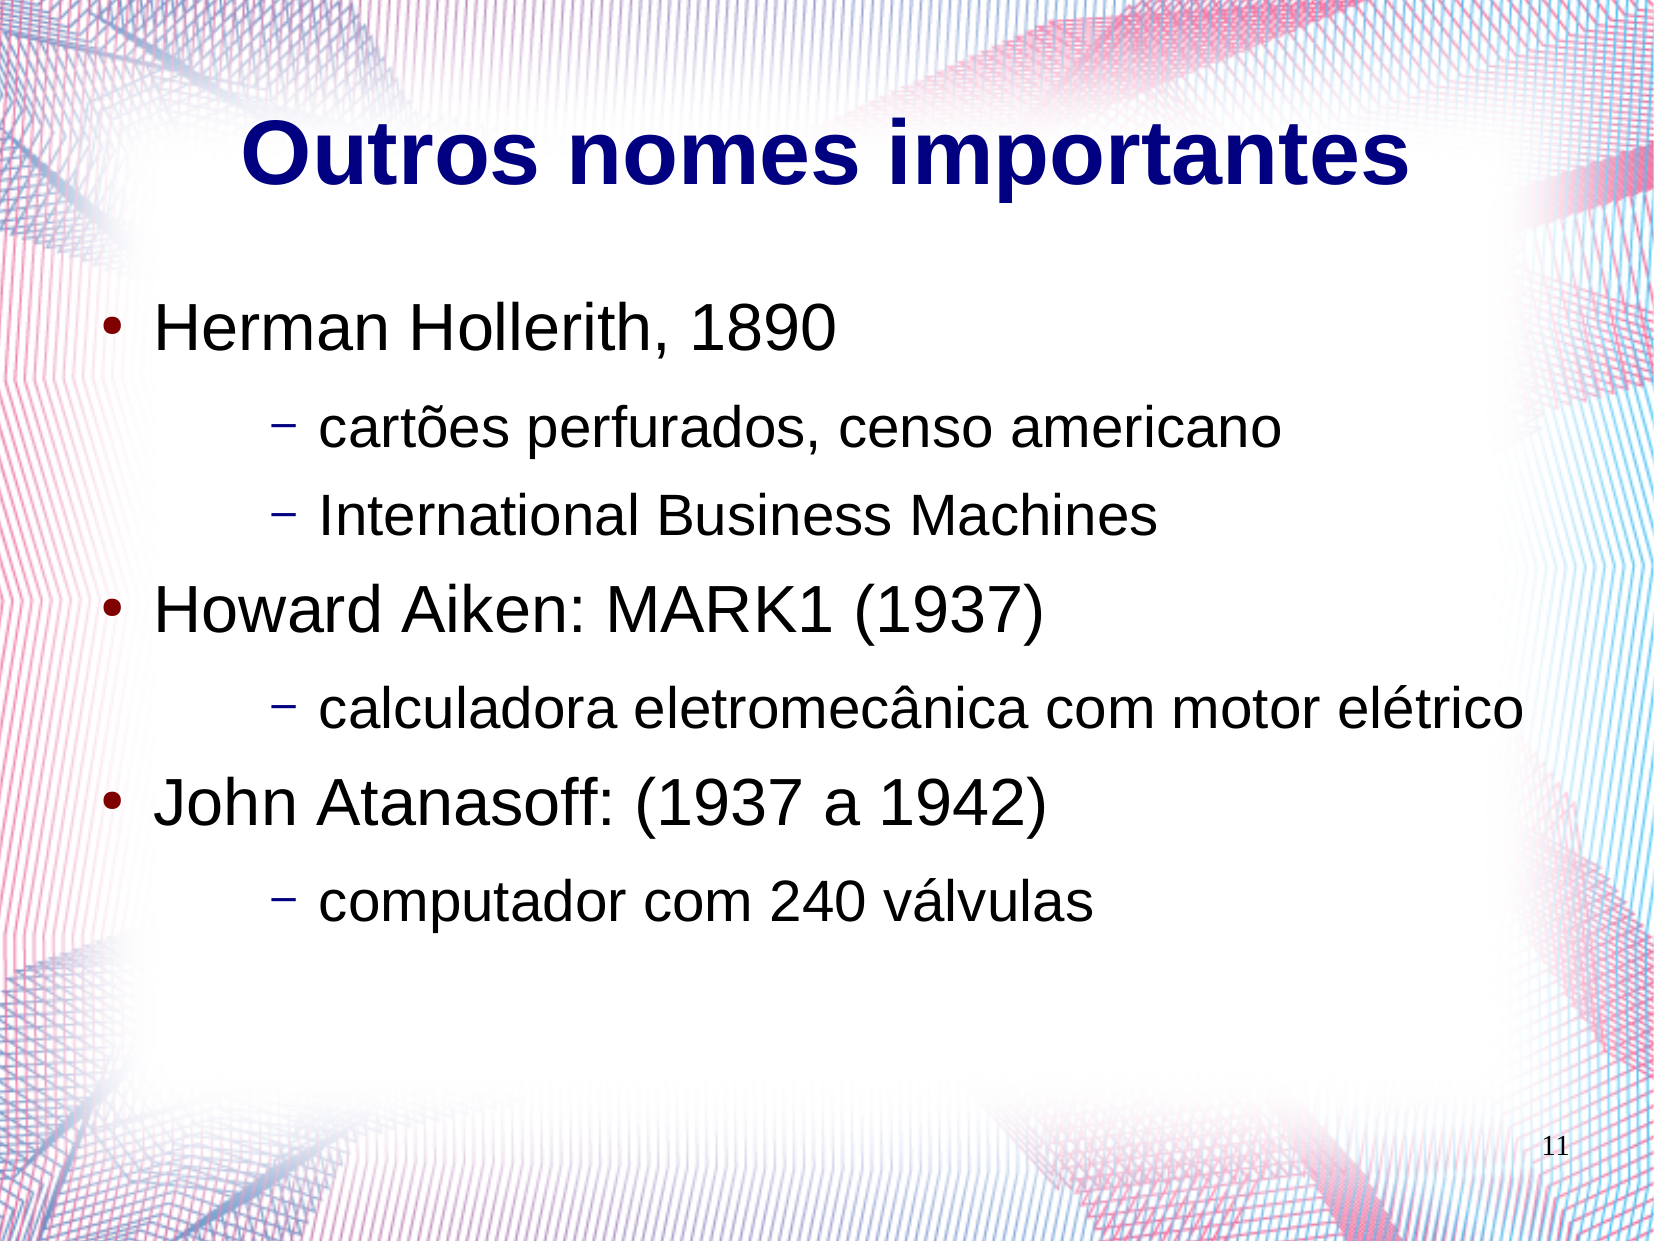

# Outros nomes importantes
Herman Hollerith, 1890
cartões perfurados, censo americano
International Business Machines
Howard Aiken: MARK1 (1937)
calculadora eletromecânica com motor elétrico
John Atanasoff: (1937 a 1942)
computador com 240 válvulas
11